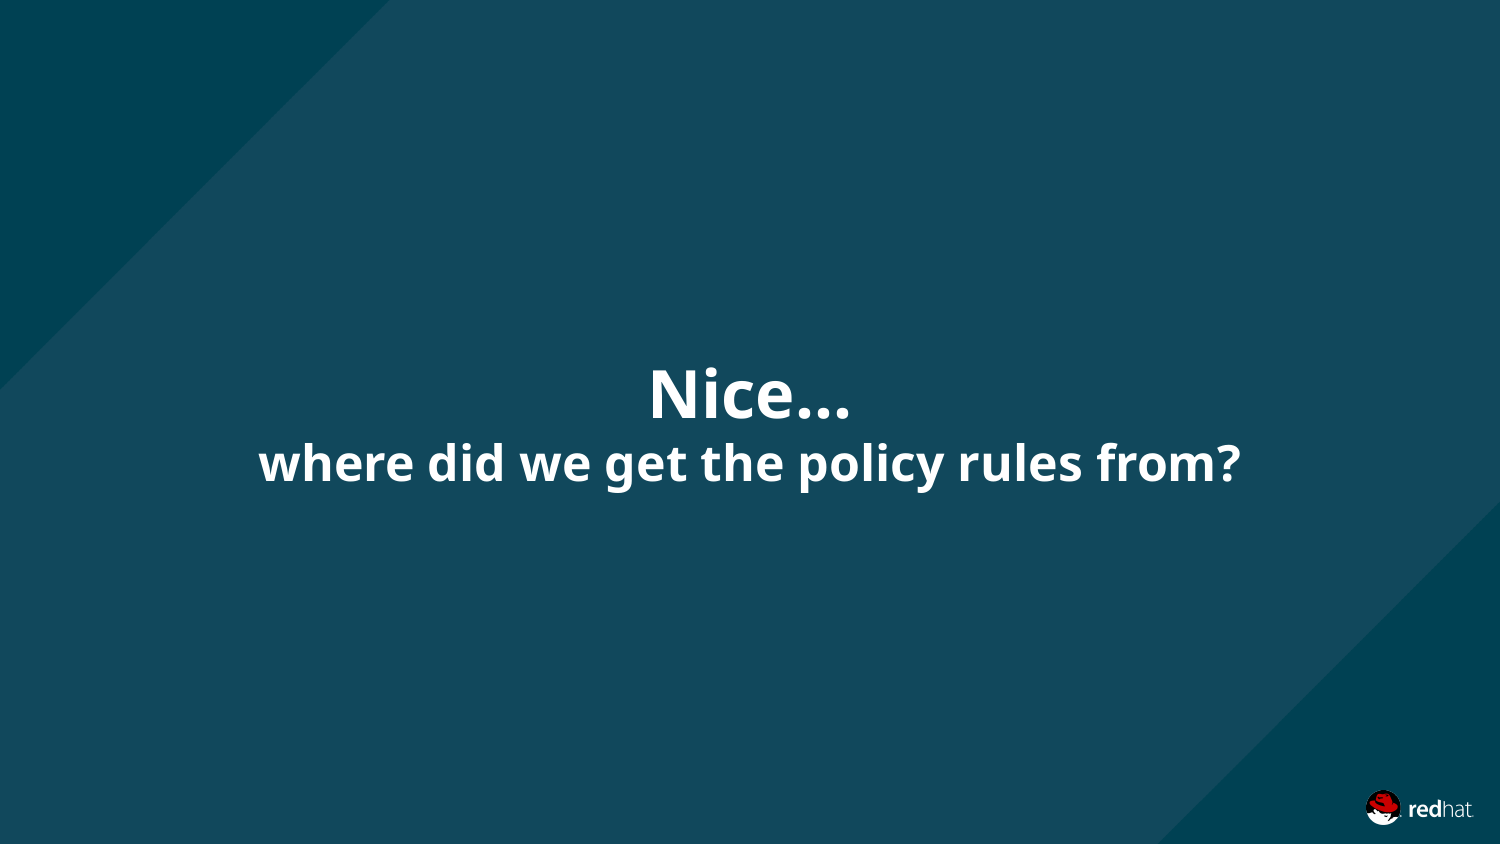

# Nice… where did we get the policy rules from?